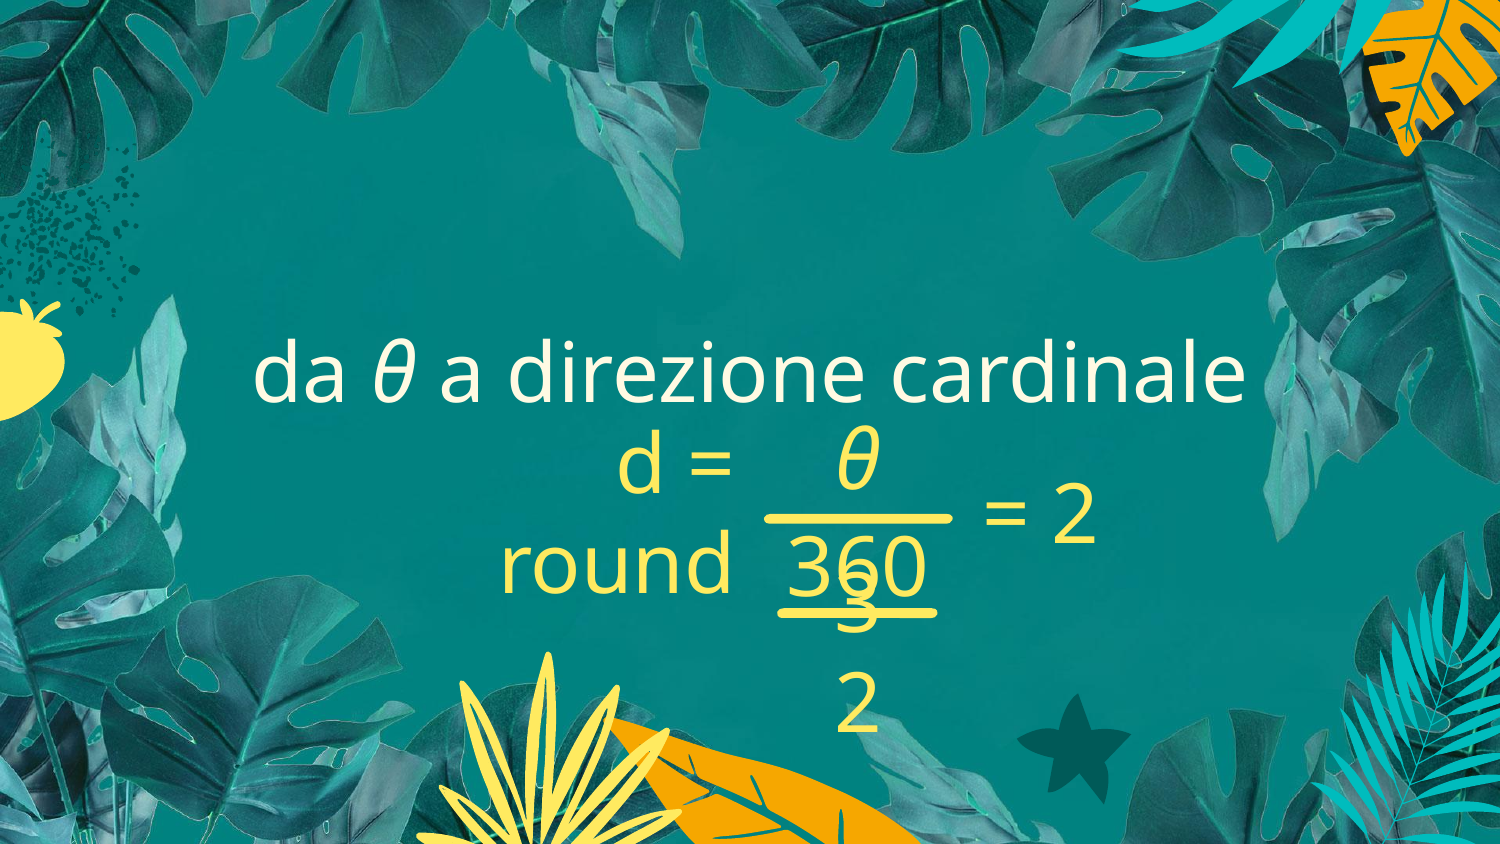

# da θ a direzione cardinale
θ
d = round
360
32
= 2